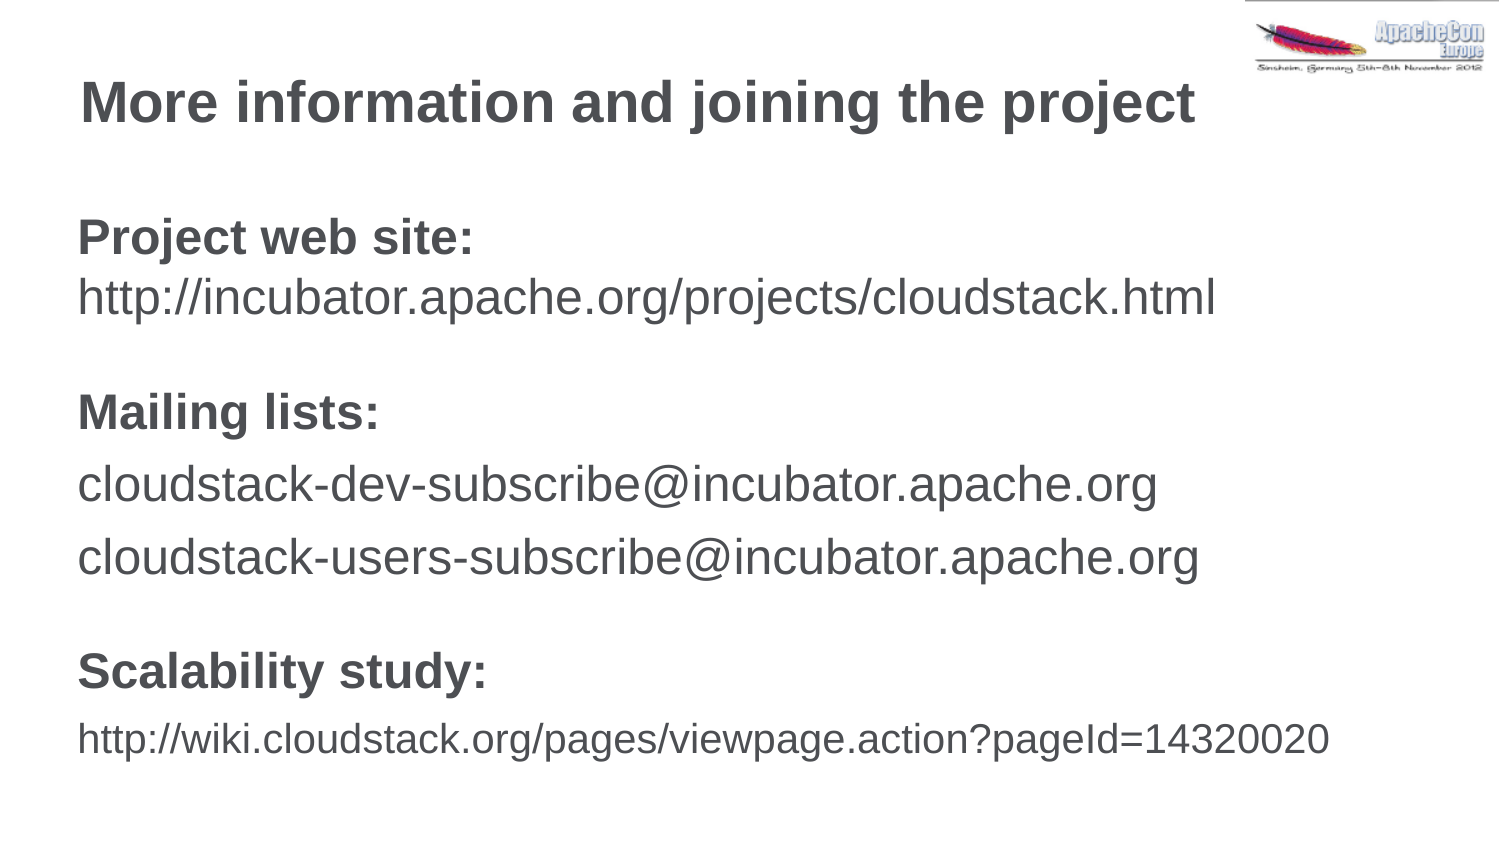

# More information and joining the project
Project web site: http://incubator.apache.org/projects/cloudstack.html
Mailing lists:
cloudstack-dev-subscribe@incubator.apache.org
cloudstack-users-subscribe@incubator.apache.org
Scalability study:
http://wiki.cloudstack.org/pages/viewpage.action?pageId=14320020